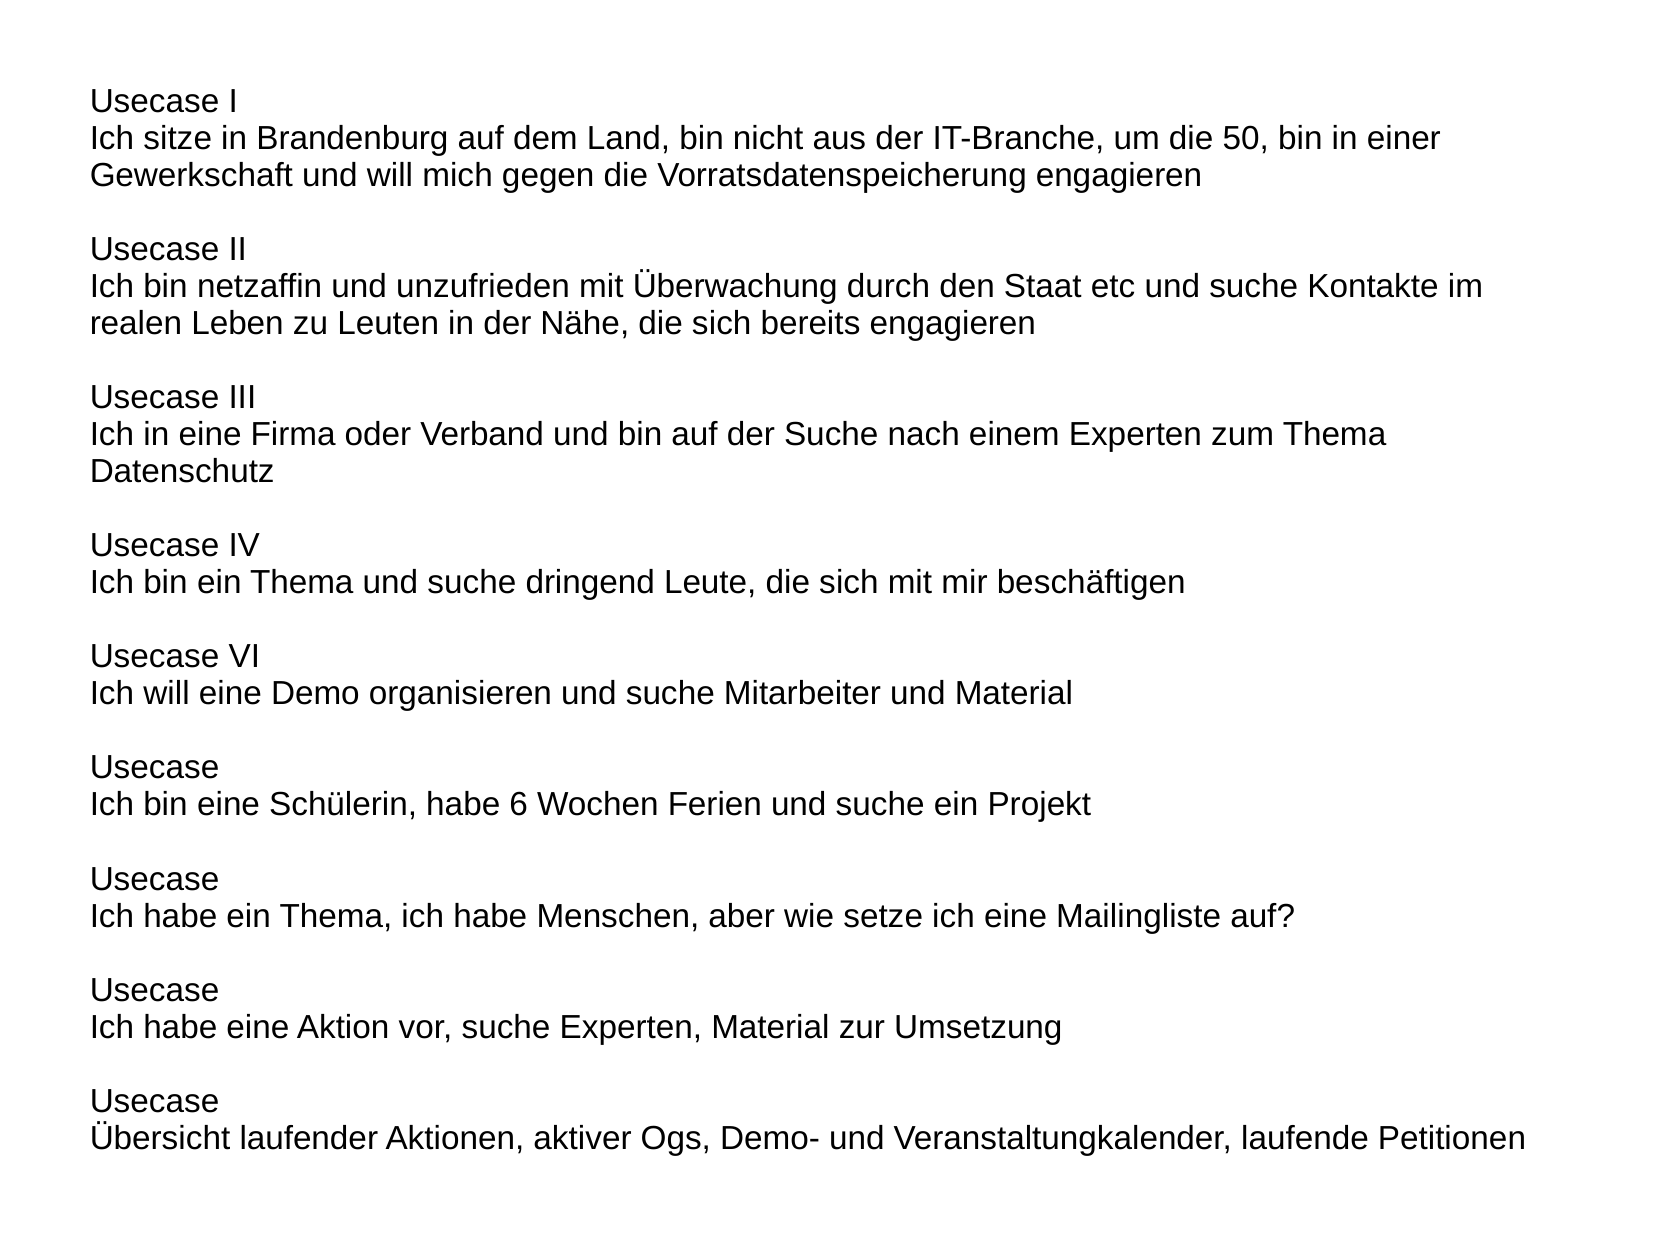

Usecase I
Ich sitze in Brandenburg auf dem Land, bin nicht aus der IT-Branche, um die 50, bin in einer Gewerkschaft und will mich gegen die Vorratsdatenspeicherung engagieren
Usecase II
Ich bin netzaffin und unzufrieden mit Überwachung durch den Staat etc und suche Kontakte im realen Leben zu Leuten in der Nähe, die sich bereits engagieren
Usecase III
Ich in eine Firma oder Verband und bin auf der Suche nach einem Experten zum Thema Datenschutz
Usecase IV
Ich bin ein Thema und suche dringend Leute, die sich mit mir beschäftigen
Usecase VI
Ich will eine Demo organisieren und suche Mitarbeiter und Material
Usecase
Ich bin eine Schülerin, habe 6 Wochen Ferien und suche ein Projekt
Usecase
Ich habe ein Thema, ich habe Menschen, aber wie setze ich eine Mailingliste auf?
Usecase
Ich habe eine Aktion vor, suche Experten, Material zur Umsetzung
Usecase
Übersicht laufender Aktionen, aktiver Ogs, Demo- und Veranstaltungkalender, laufende Petitionen